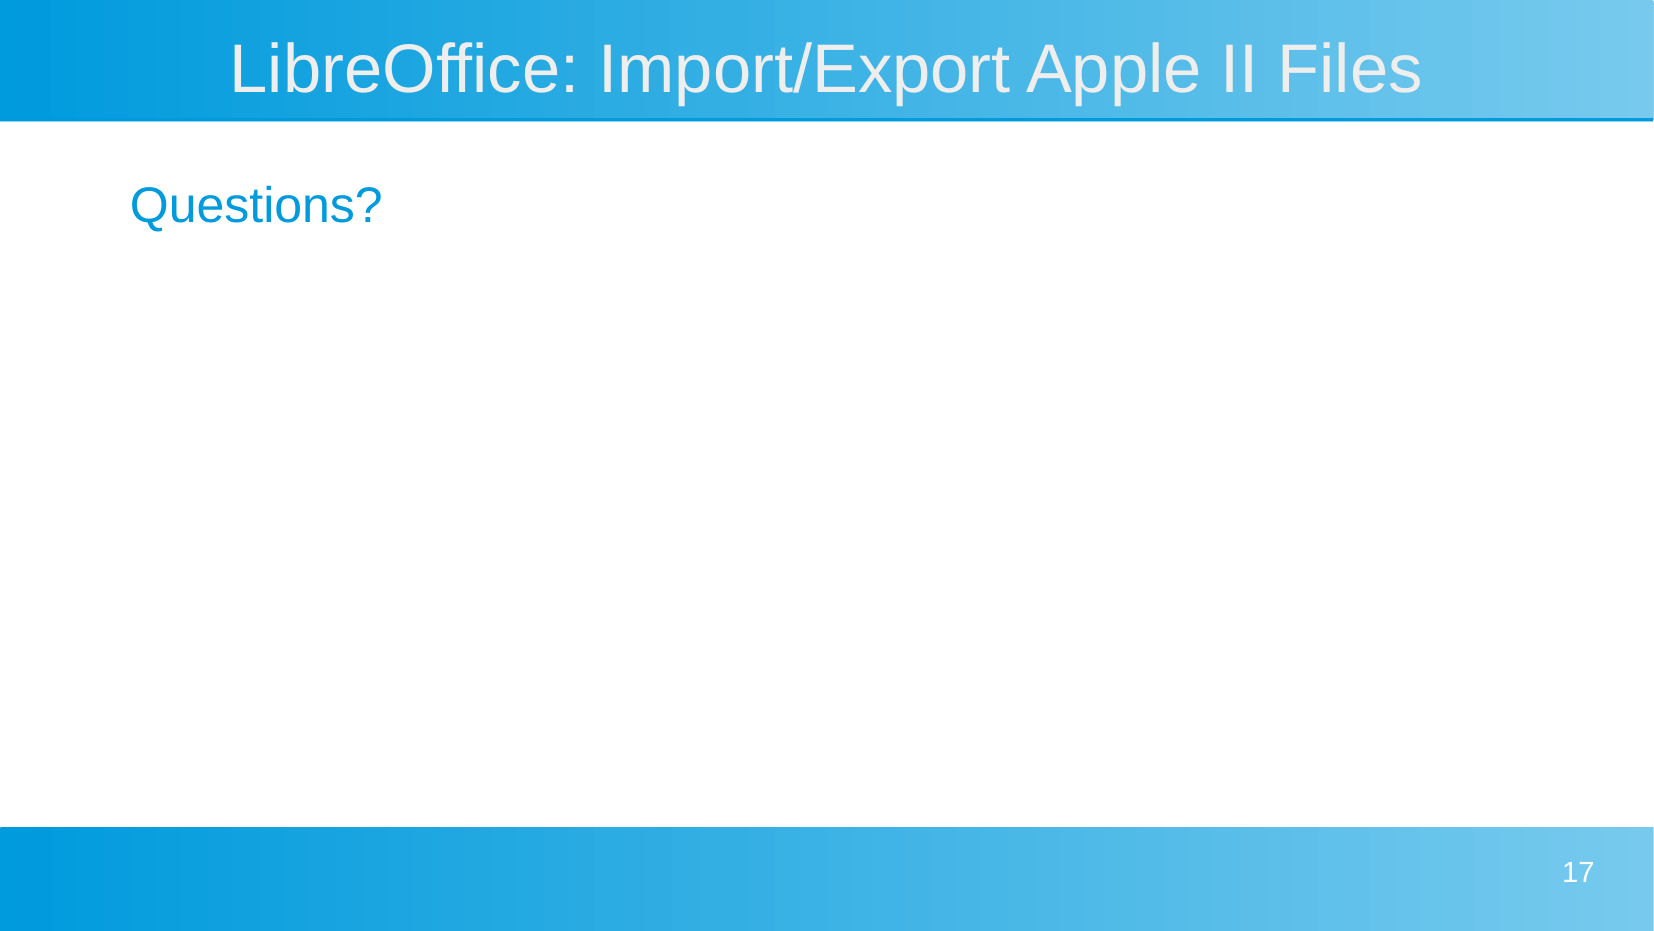

# LibreOffice: Import/Export Apple II Files
Questions?
17